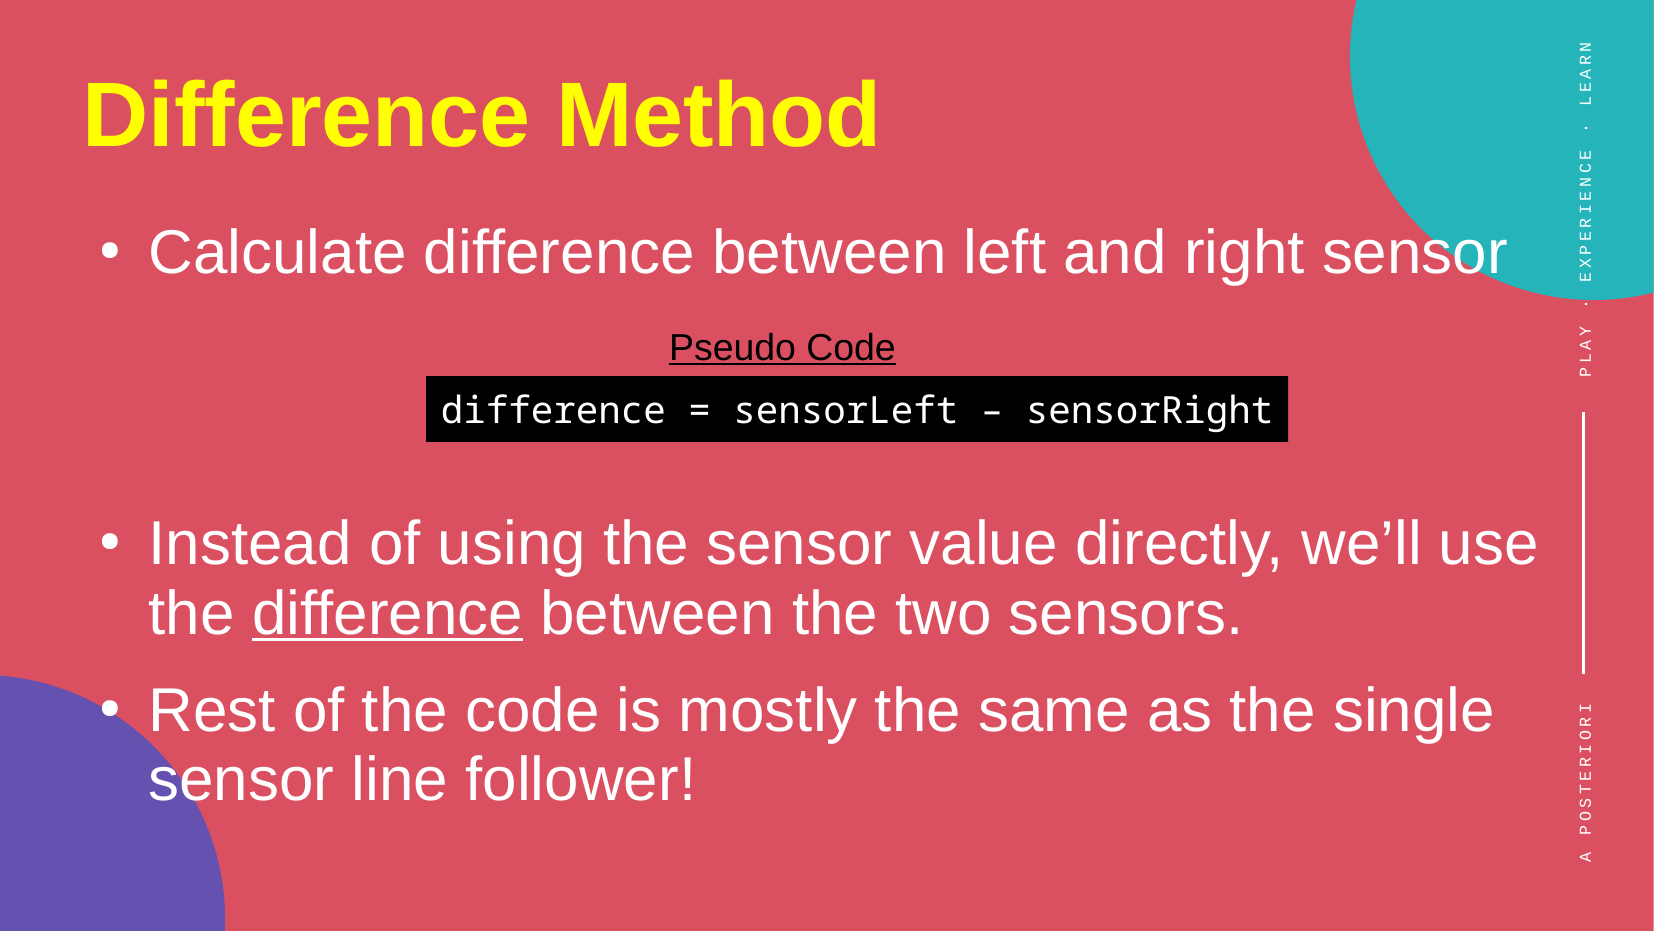

# Difference Method
Calculate difference between left and right sensor
Instead of using the sensor value directly, we’ll use the difference between the two sensors.
Rest of the code is mostly the same as the single sensor line follower!
Pseudo Code
difference = sensorLeft – sensorRight